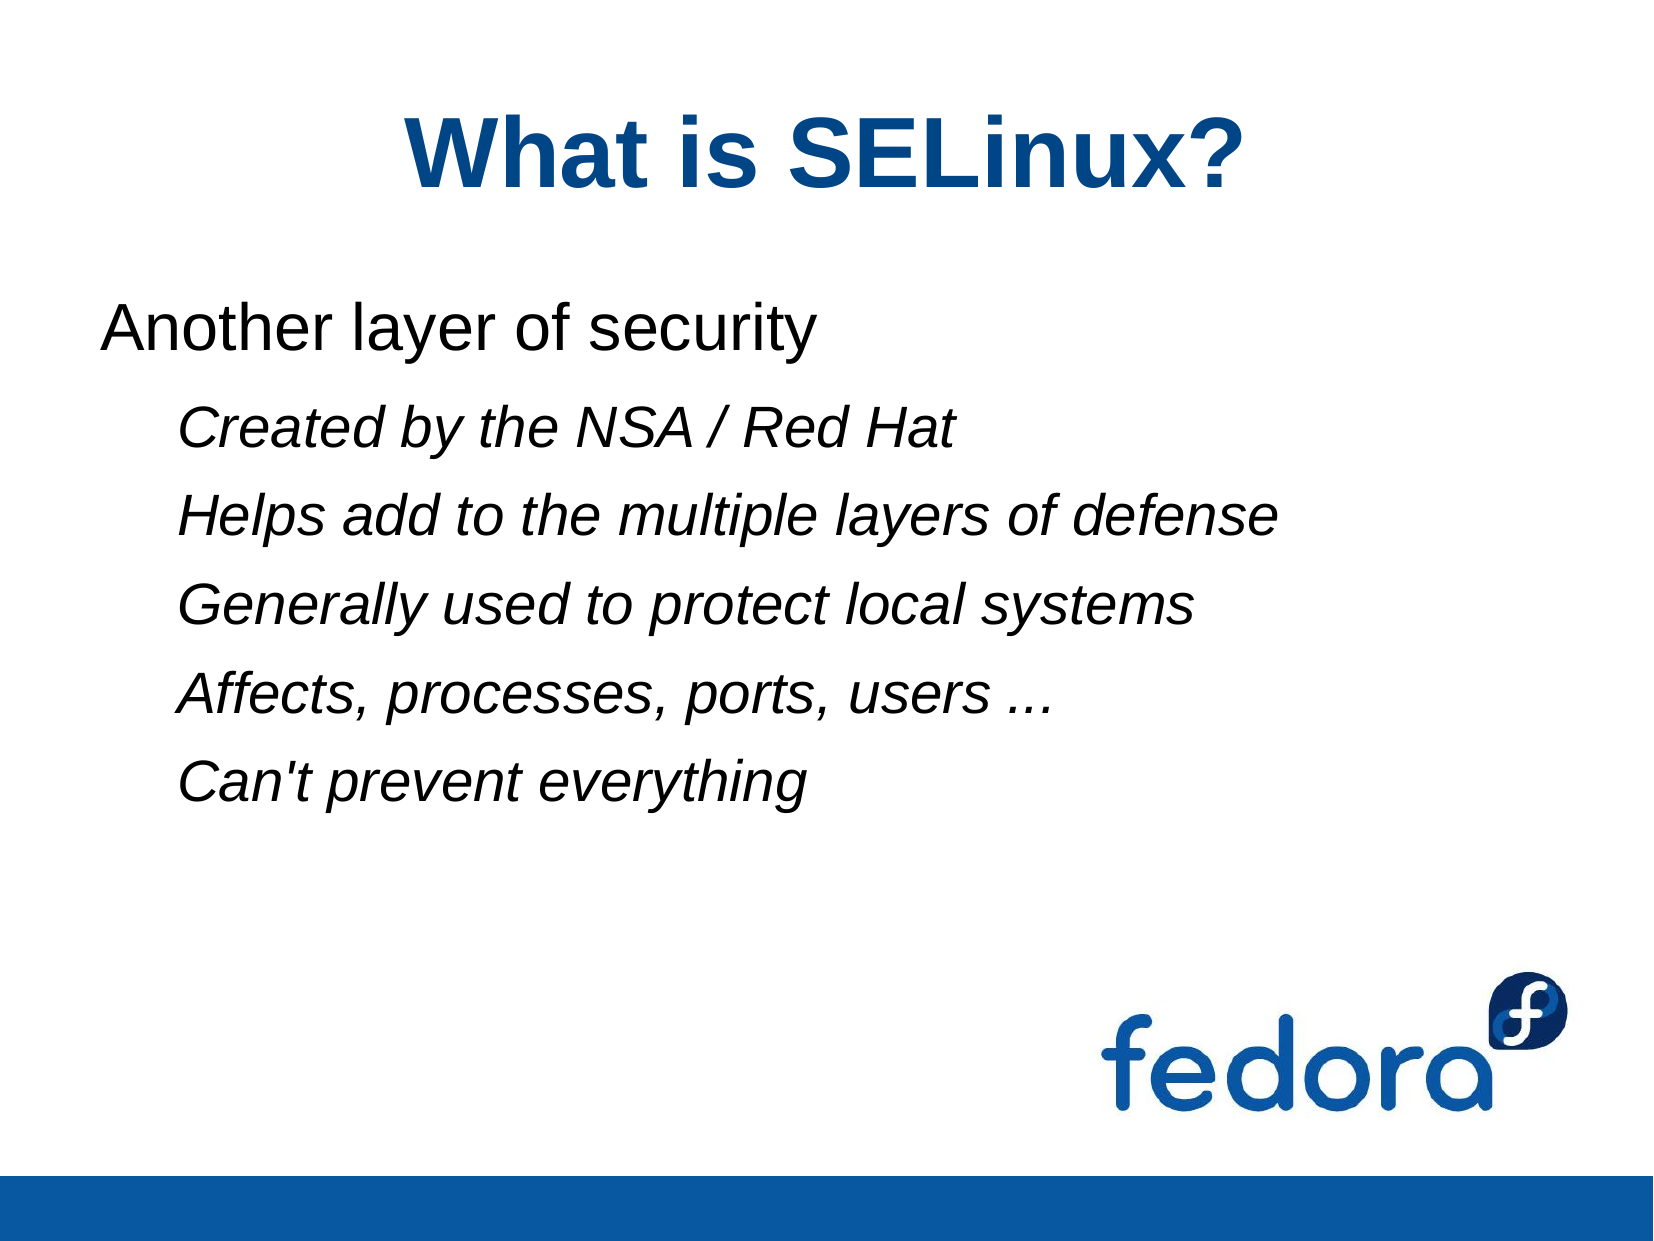

# What is SELinux?
Another layer of security
Created by the NSA / Red Hat
Helps add to the multiple layers of defense
Generally used to protect local systems
Affects, processes, ports, users ...
Can't prevent everything